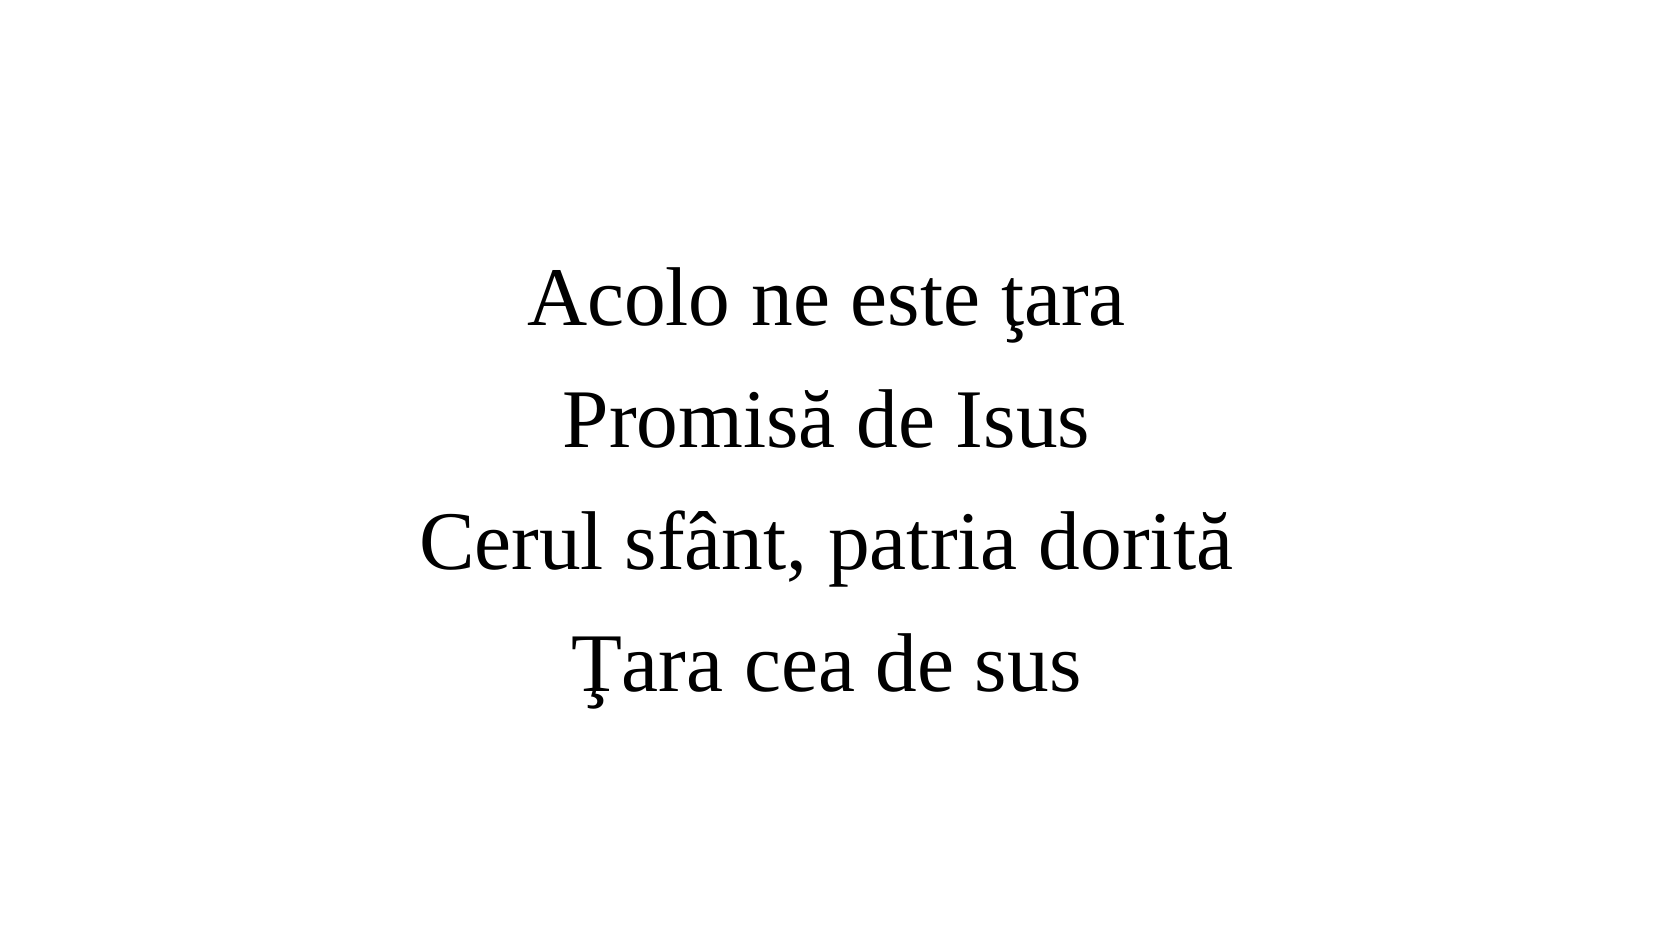

# Acolo ne este ţara
Promisă de Isus
Cerul sfânt, patria dorită
Ţara cea de sus